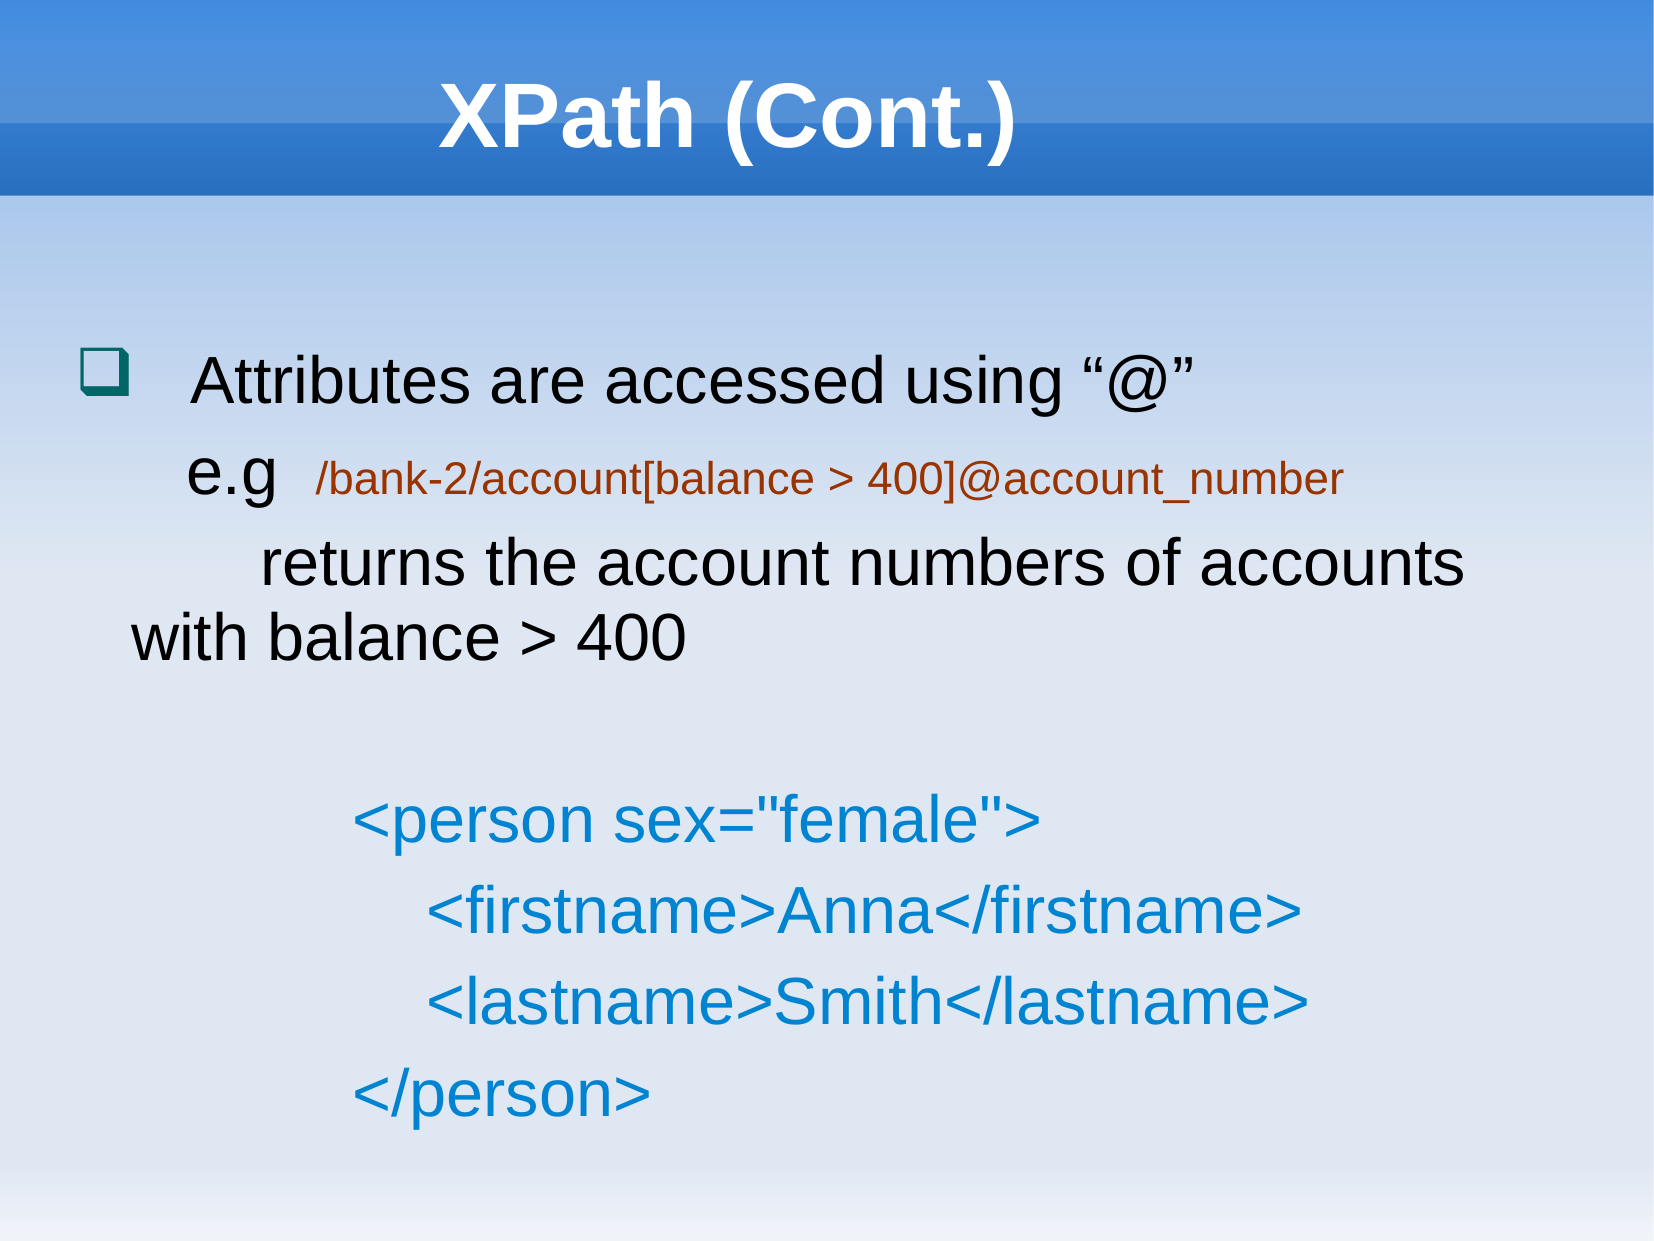

XPath (Cont.)
 Attributes are accessed using “@”
 e.g /bank-2/account[balance > 400]@account_number
 returns the account numbers of accounts with balance > 400
			<person sex="female">
 				<firstname>Anna</firstname>
 				<lastname>Smith</lastname>
			</person>